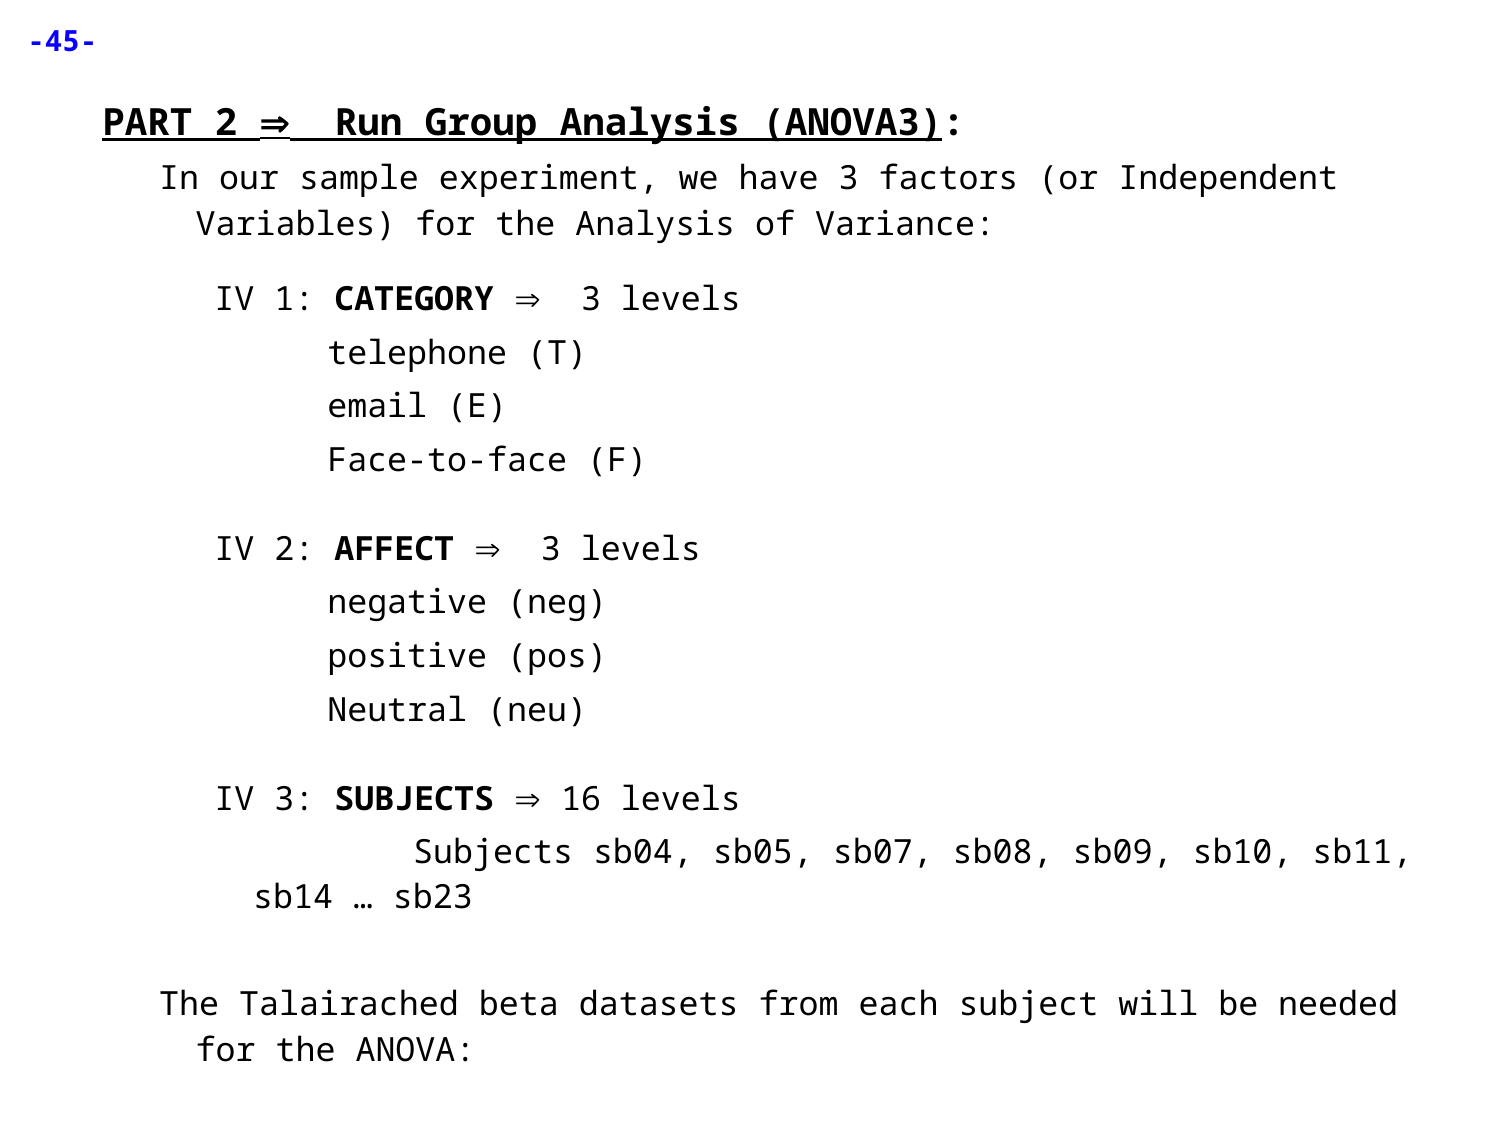

# PART 2  Run Group Analysis (ANOVA3):
In our sample experiment, we have 3 factors (or Independent Variables) for the Analysis of Variance:
IV 1: CATEGORY  3 levels
telephone (T)
email (E)
Face-to-face (F)
IV 2: AFFECT  3 levels
negative (neg)
positive (pos)
Neutral (neu)
IV 3: SUBJECTS  16 levels
	 Subjects sb04, sb05, sb07, sb08, sb09, sb10, sb11, sb14 … sb23
The Talairached beta datasets from each subject will be needed for the ANOVA:
	 stats.sb04.betas+tlrc … stats.sb23.betas+tlrc